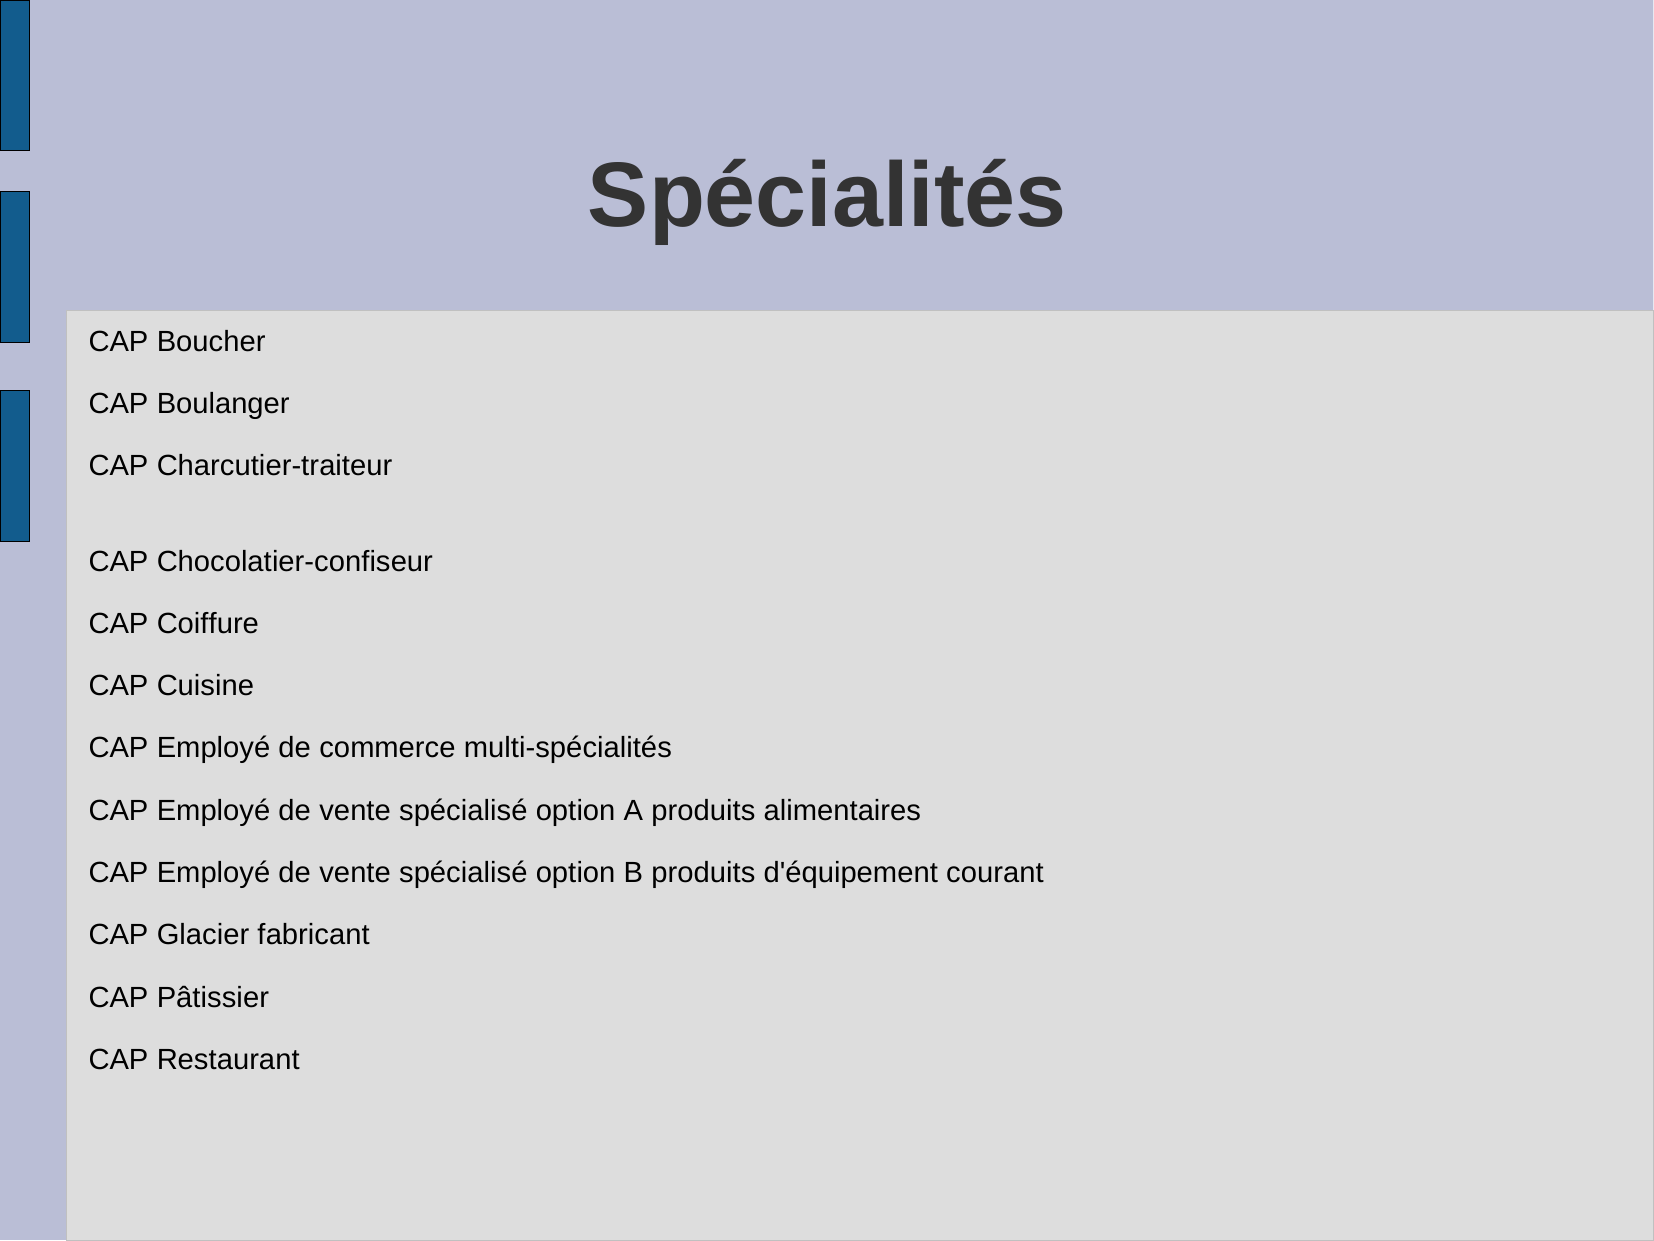

';
Niveau terminal d'études : CAP ou équivalent
Modalités de scolarité : Apprentissage
CAP Restaurant (arguments); if (typeof args.last() == 'function') iterator = args.pop(); var collections = [this].concat(args).map($A); return this.map(function(value, index)
Modalités de scolarité : Apprentissage
Voir la fiche
# Spécialités
CAP Boucher
CAP Boulanger
CAP Charcutier-traiteur
CAP Chocolatier-confiseur
CAP Coiffure
CAP Cuisine
CAP Employé de commerce multi-spécialités
CAP Employé de vente spécialisé option A produits alimentaires
CAP Employé de vente spécialisé option B produits d'équipement courant
CAP Glacier fabricant
CAP Pâtissier
CAP Restaurant